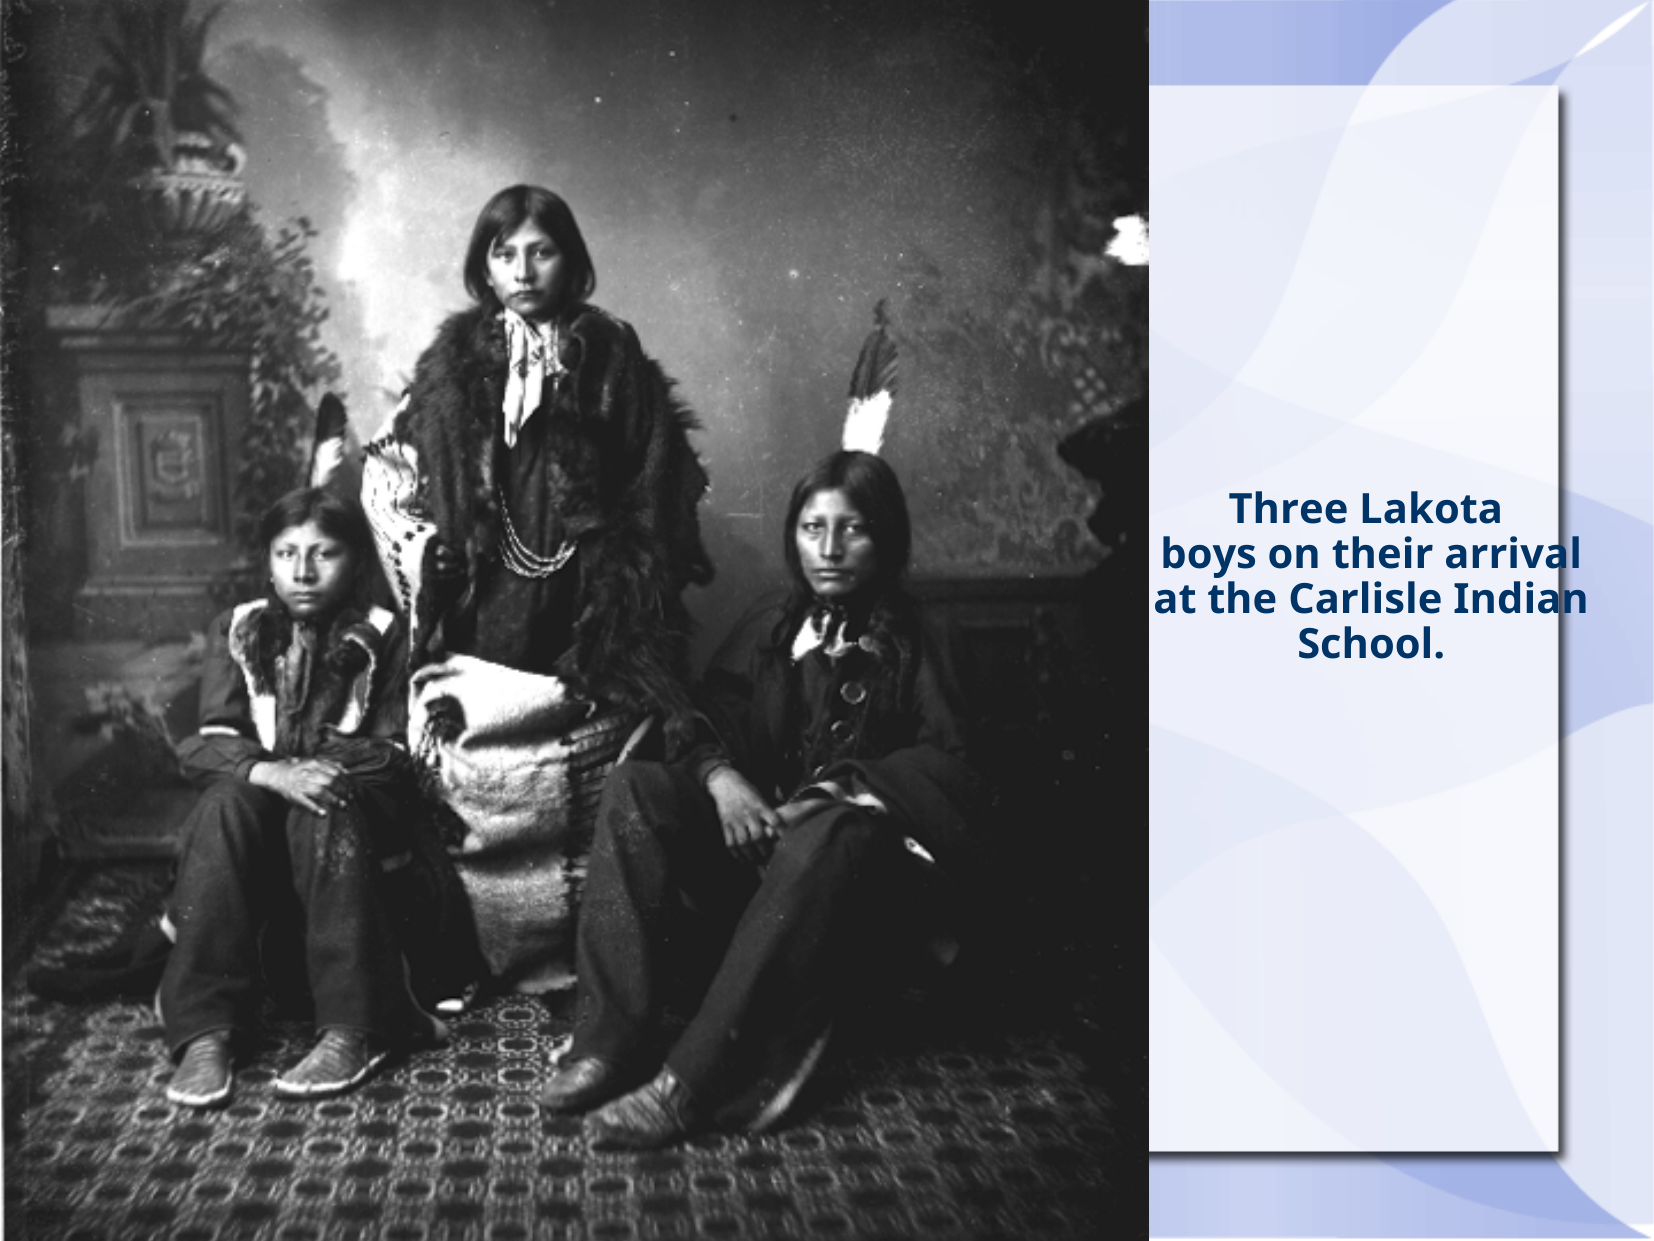

# Three Lakota boys on their arrival at the Carlisle Indian School.